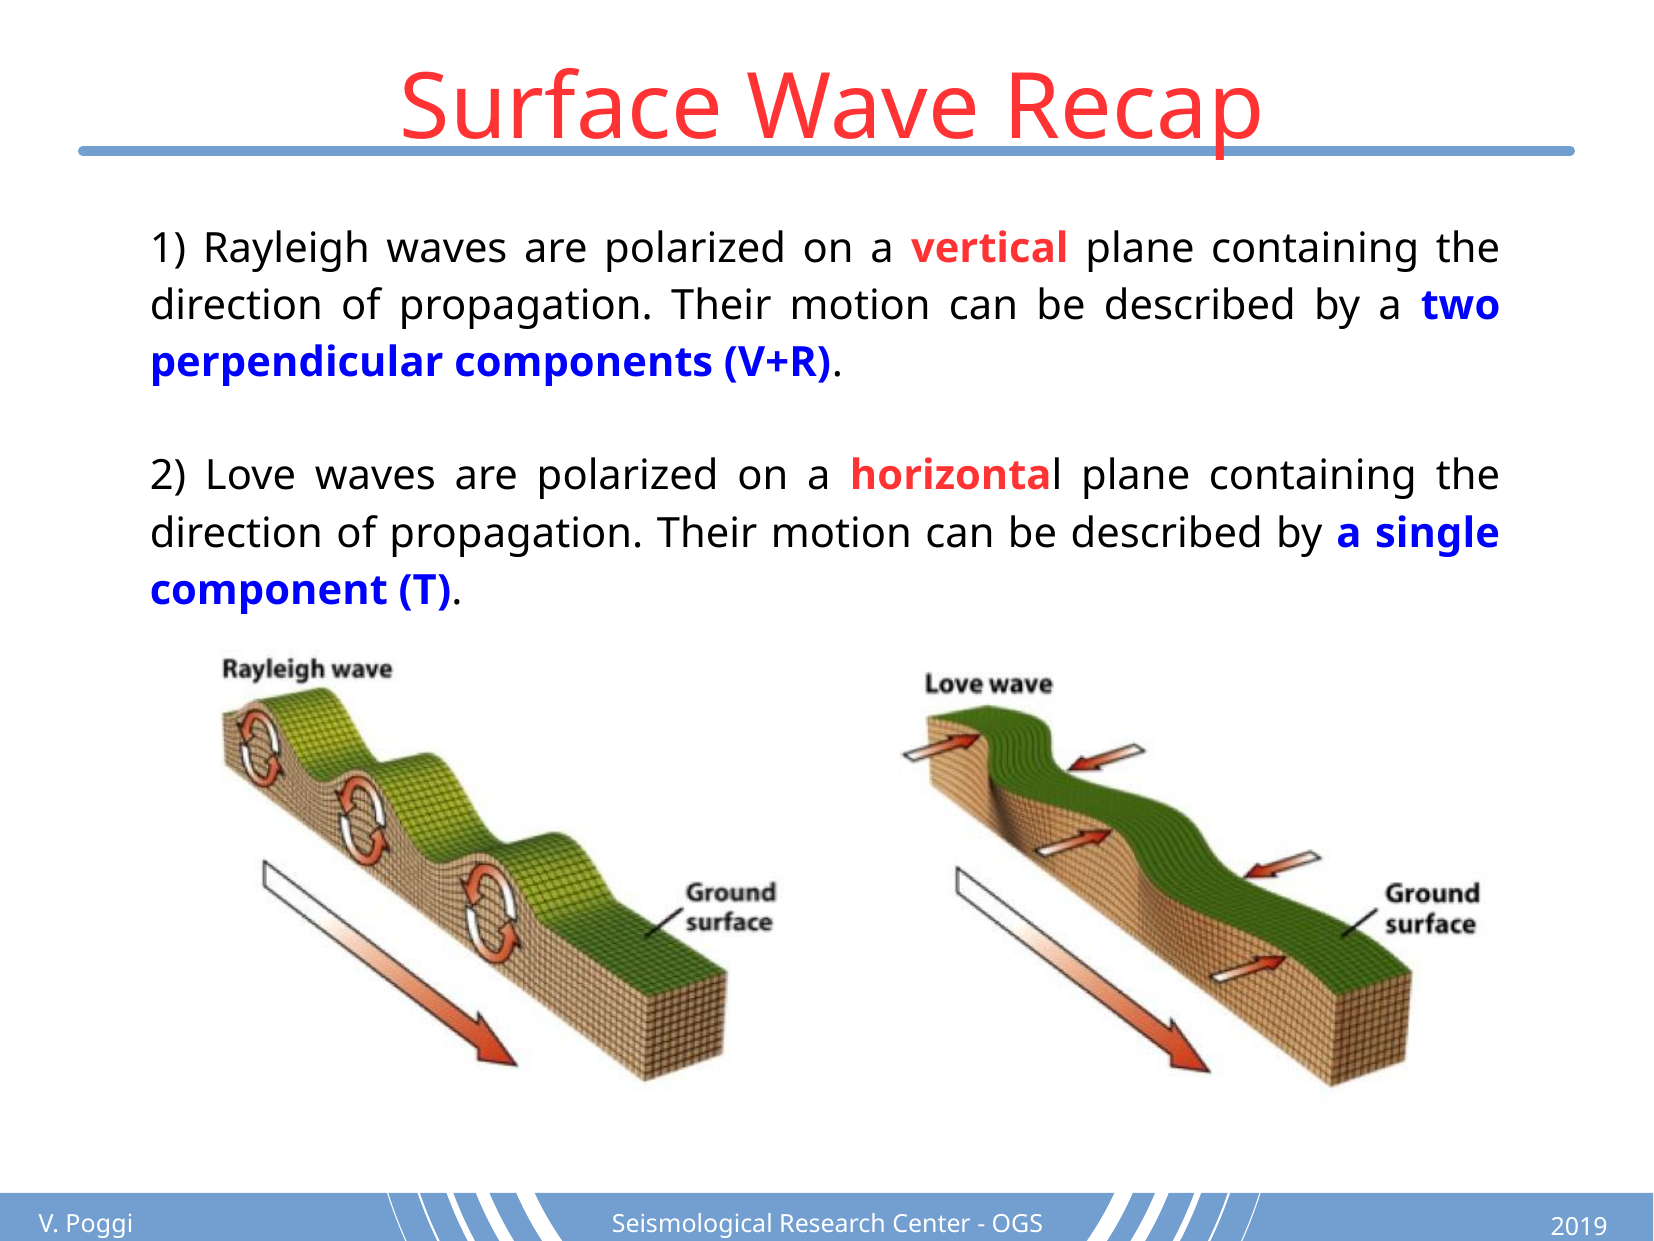

Surface Wave Recap
1) Rayleigh waves are polarized on a vertical plane containing the direction of propagation. Their motion can be described by a two perpendicular components (V+R).
2) Love waves are polarized on a horizontal plane containing the direction of propagation. Their motion can be described by a single component (T).